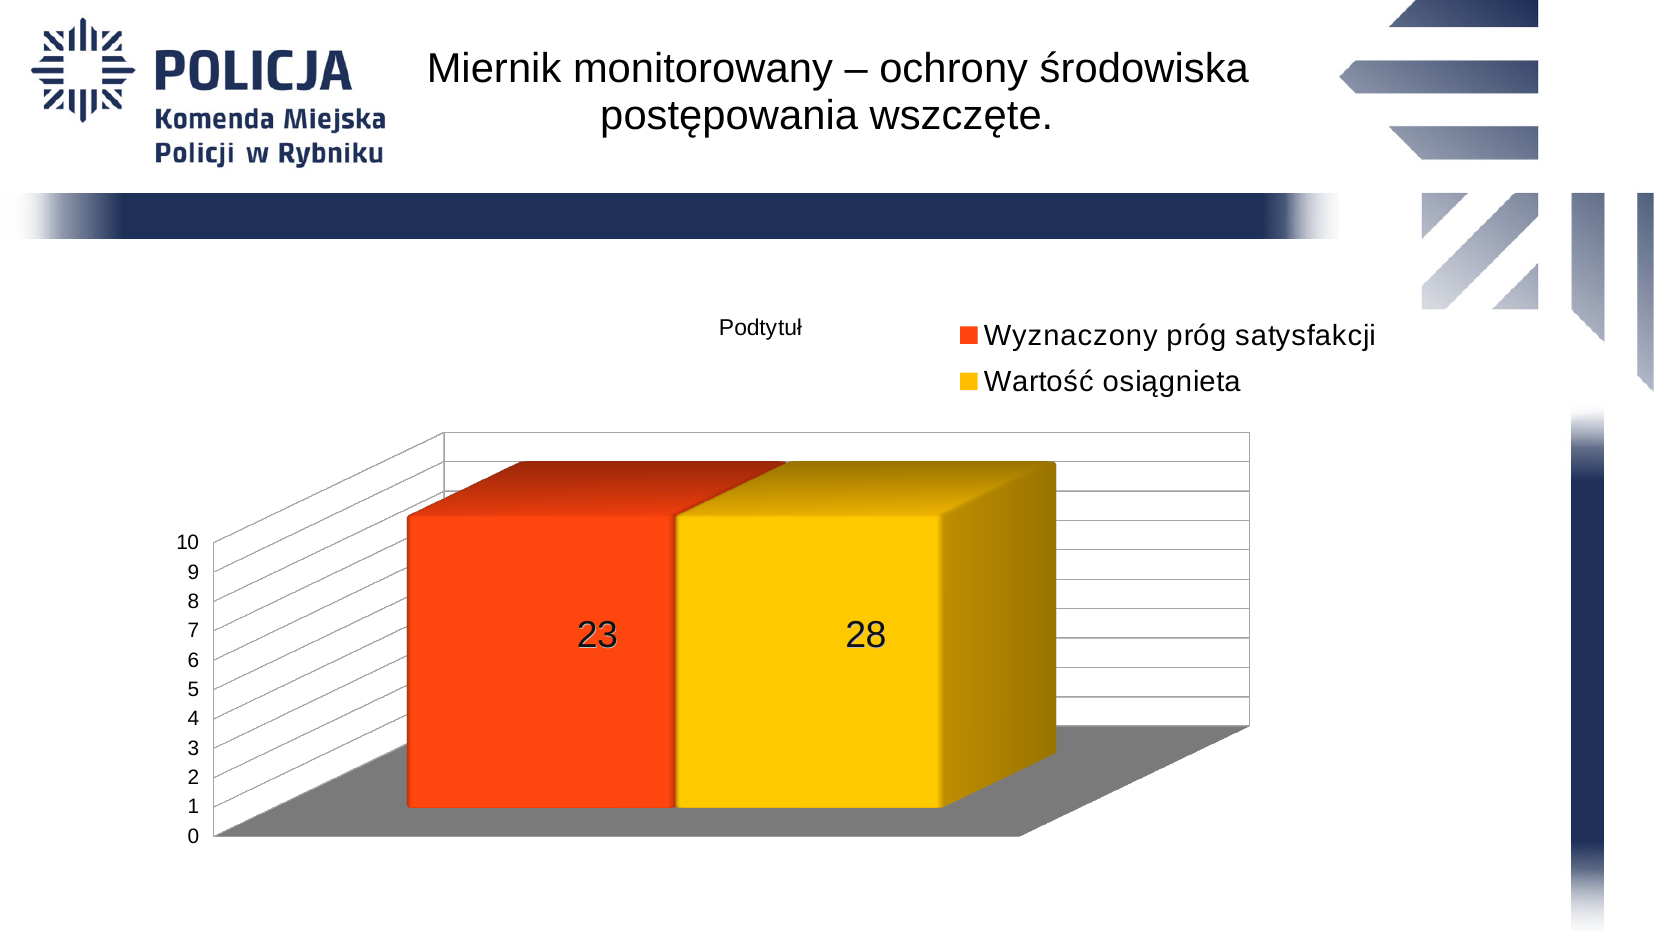

# Miernik monitorowany – ochrony środowiska postępowania wszczęte.
[unsupported chart]